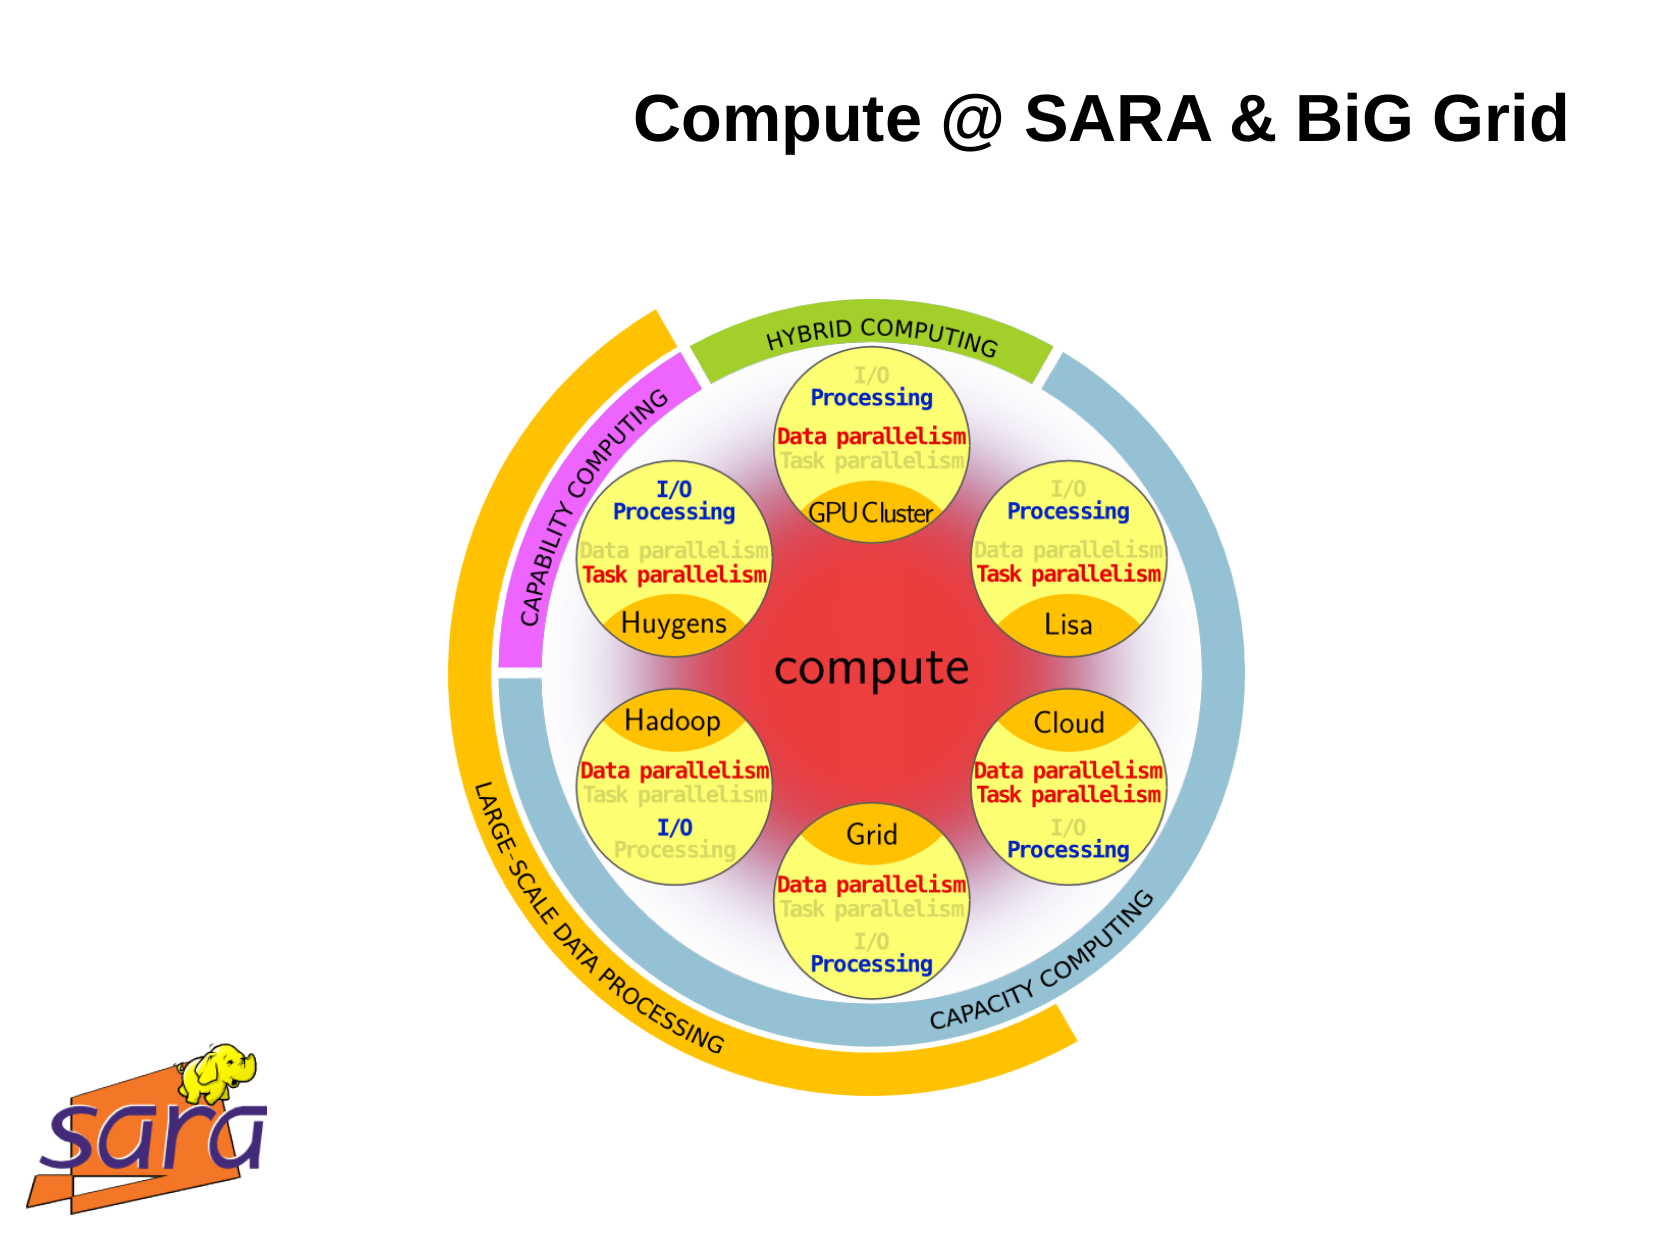

# Compute @ SARA & BiG Grid